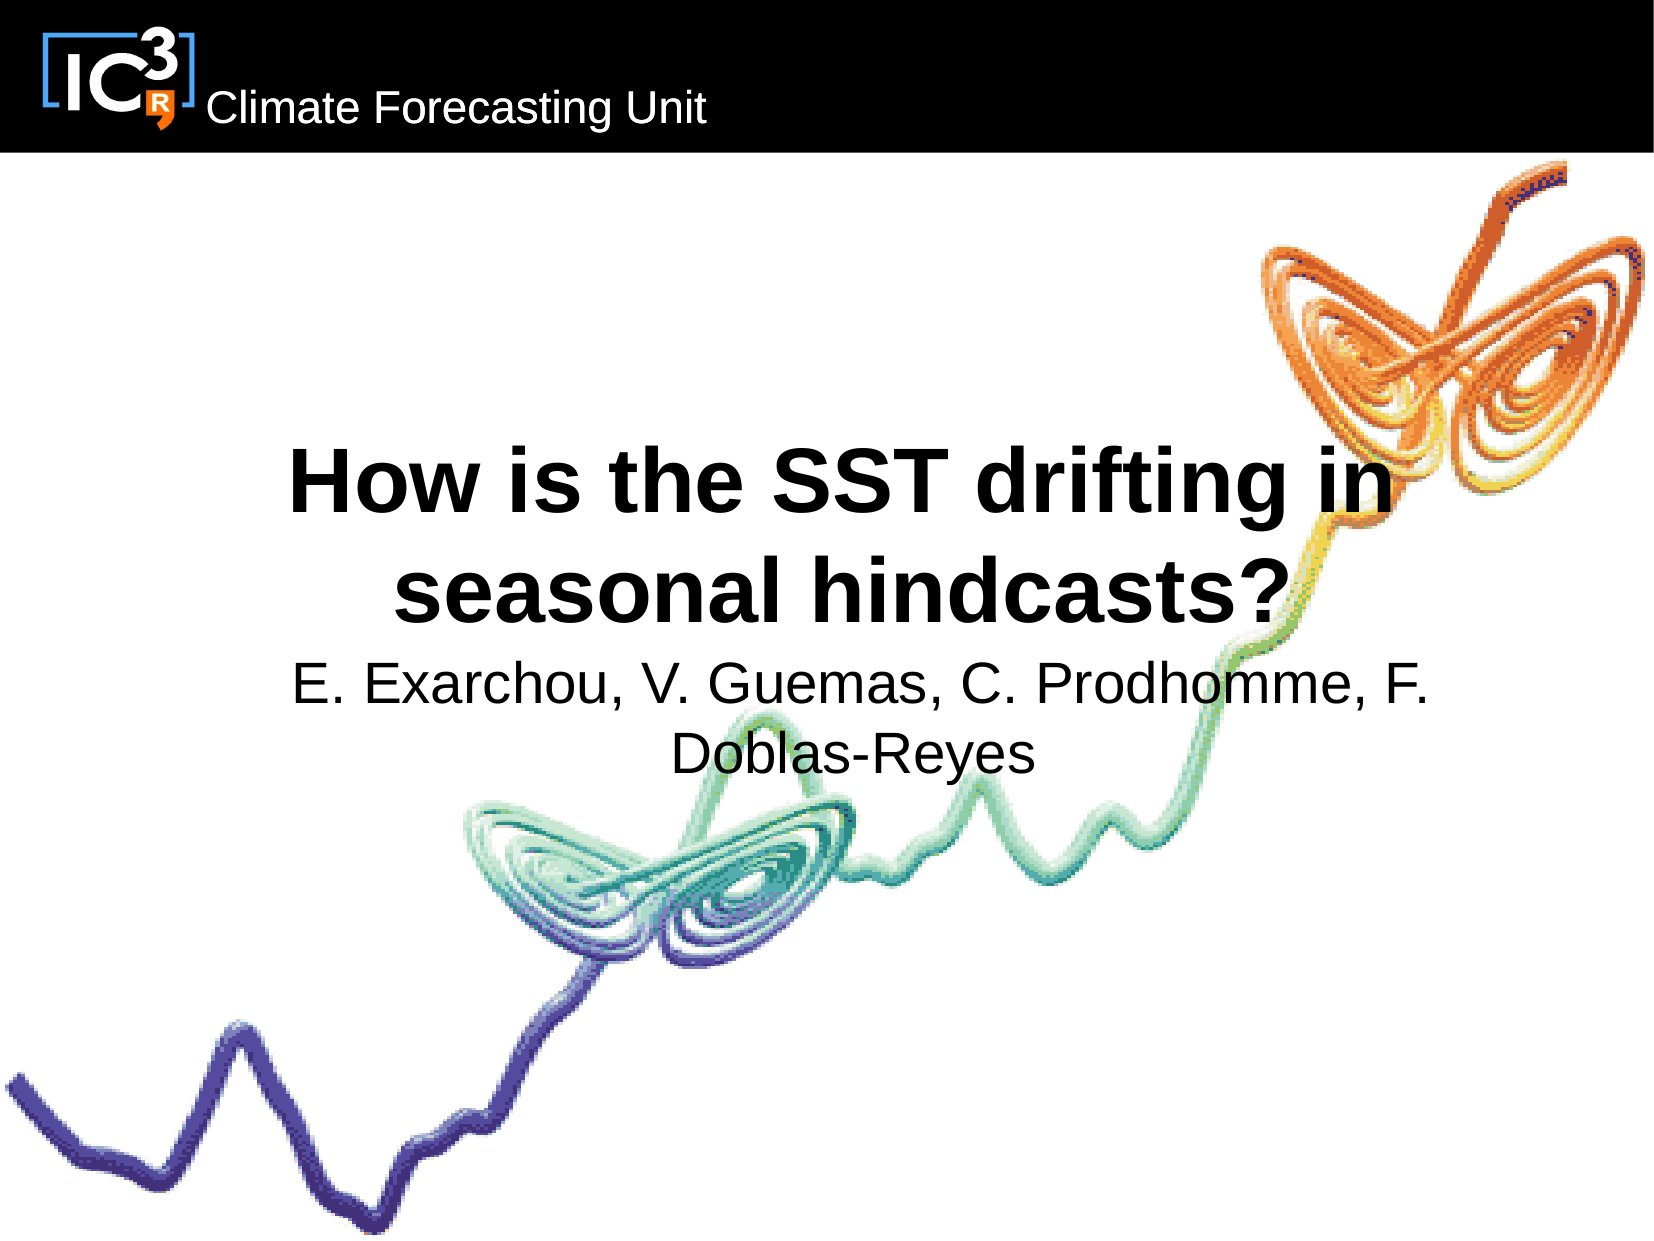

Climate Forecasting Unit
How is the SST drifting in seasonal hindcasts?
 E. Exarchou, V. Guemas, C. Prodhomme, F. Doblas-Reyes